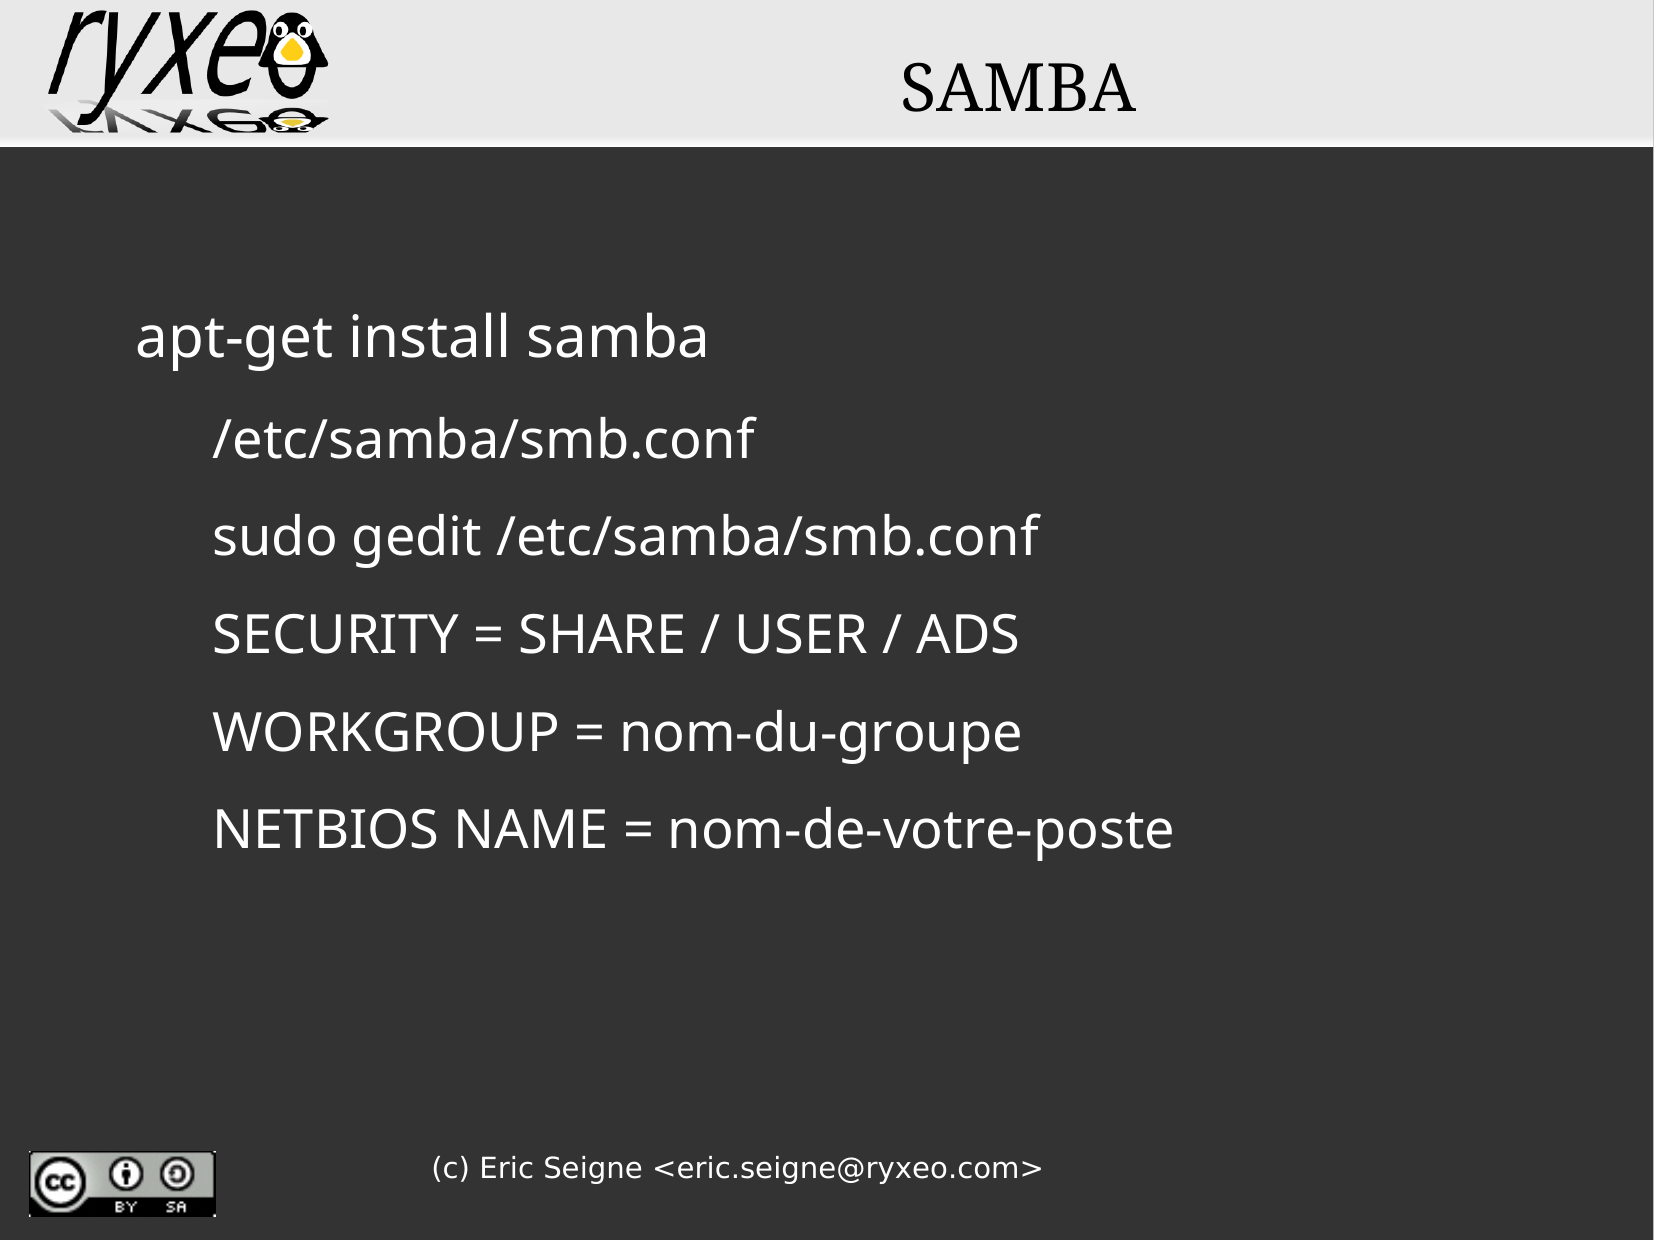

# SAMBA
apt-get install samba
/etc/samba/smb.conf
sudo gedit /etc/samba/smb.conf
SECURITY = SHARE / USER / ADS
WORKGROUP = nom-du-groupe
NETBIOS NAME = nom-de-votre-poste